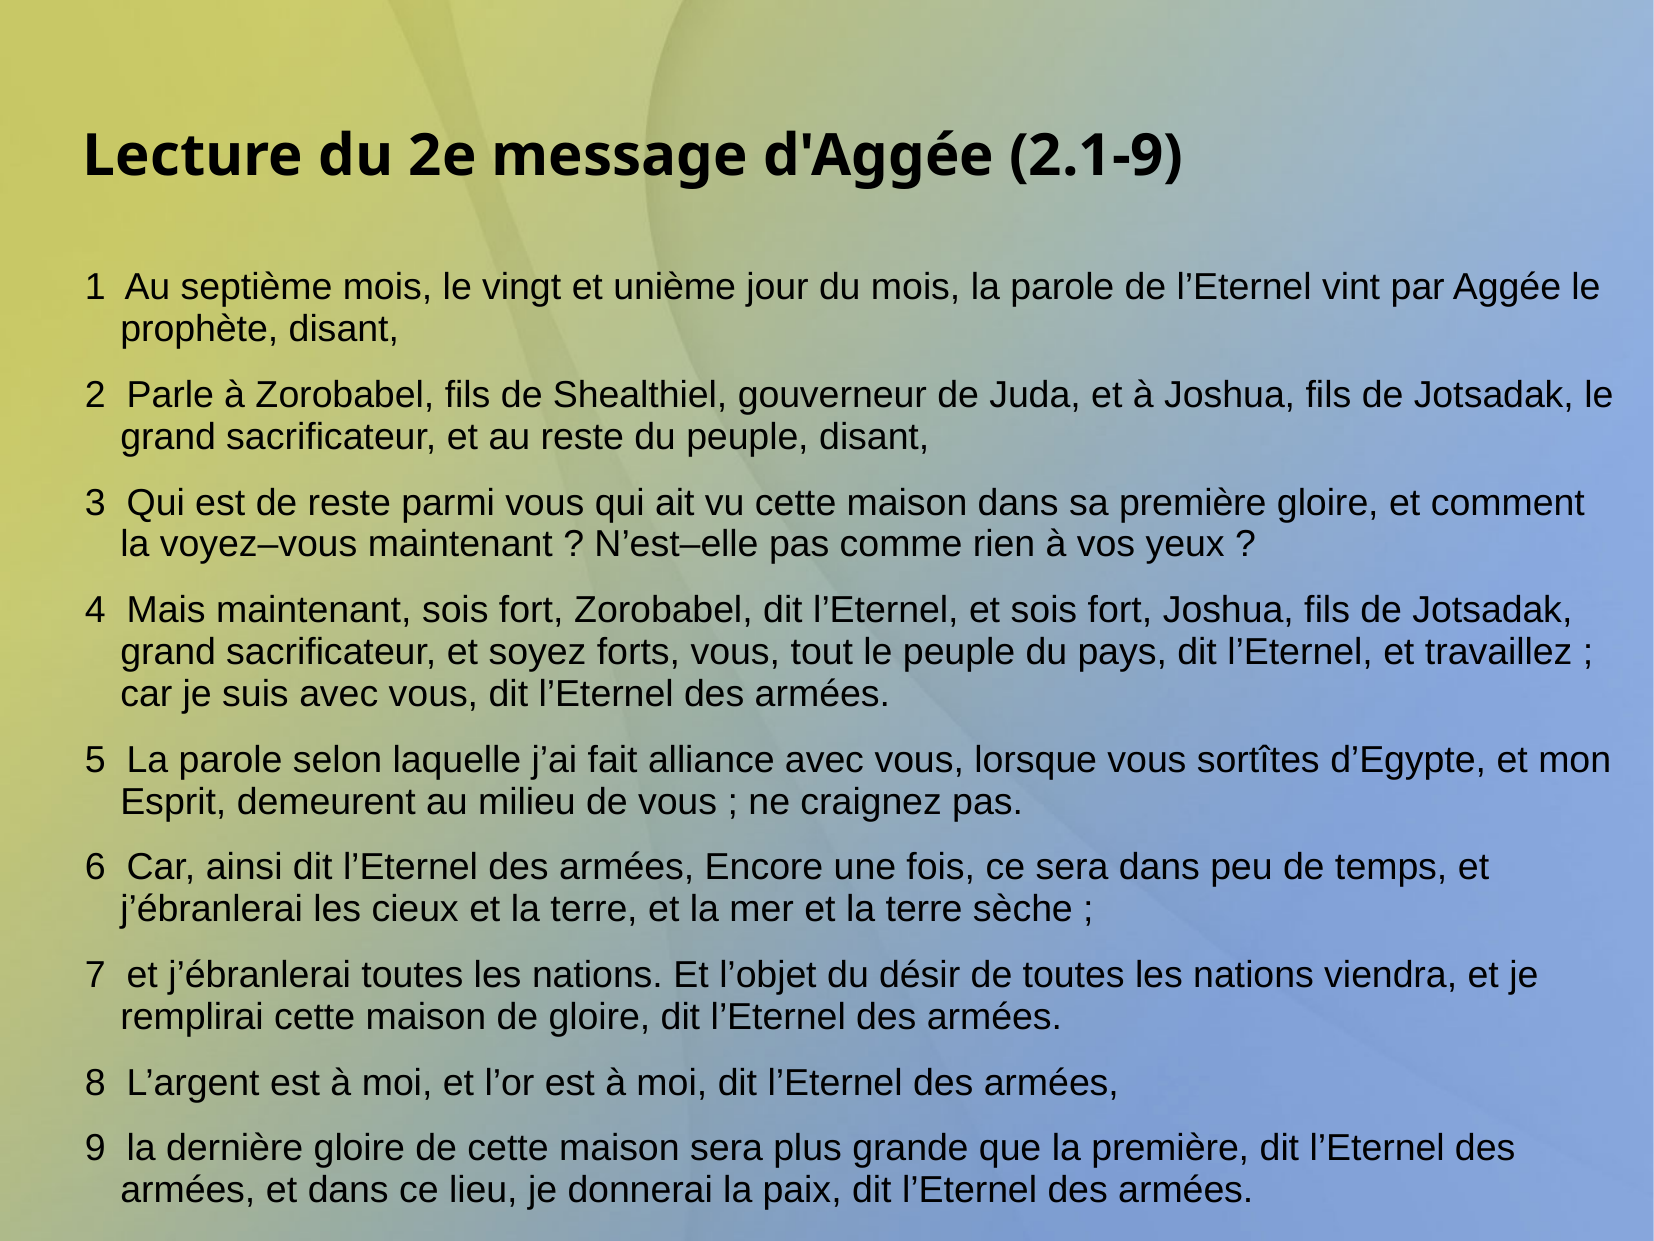

# Lecture du 2e message d'Aggée (2.1-9)
1 Au septième mois, le vingt et unième jour du mois, la parole de l’Eternel vint par Aggée le prophète, disant,
2 Parle à Zorobabel, fils de Shealthiel, gouverneur de Juda, et à Joshua, fils de Jotsadak, le grand sacrificateur, et au reste du peuple, disant,
3 Qui est de reste parmi vous qui ait vu cette maison dans sa première gloire, et comment la voyez–vous maintenant ? N’est–elle pas comme rien à vos yeux ?
4 Mais maintenant, sois fort, Zorobabel, dit l’Eternel, et sois fort, Joshua, fils de Jotsadak, grand sacrificateur, et soyez forts, vous, tout le peuple du pays, dit l’Eternel, et travaillez ; car je suis avec vous, dit l’Eternel des armées.
5 La parole selon laquelle j’ai fait alliance avec vous, lorsque vous sortîtes d’Egypte, et mon Esprit, demeurent au milieu de vous ; ne craignez pas.
6 Car, ainsi dit l’Eternel des armées, Encore une fois, ce sera dans peu de temps, et j’ébranlerai les cieux et la terre, et la mer et la terre sèche ;
7 et j’ébranlerai toutes les nations. Et l’objet du désir de toutes les nations viendra, et je remplirai cette maison de gloire, dit l’Eternel des armées.
8 L’argent est à moi, et l’or est à moi, dit l’Eternel des armées,
9 la dernière gloire de cette maison sera plus grande que la première, dit l’Eternel des armées, et dans ce lieu, je donnerai la paix, dit l’Eternel des armées.